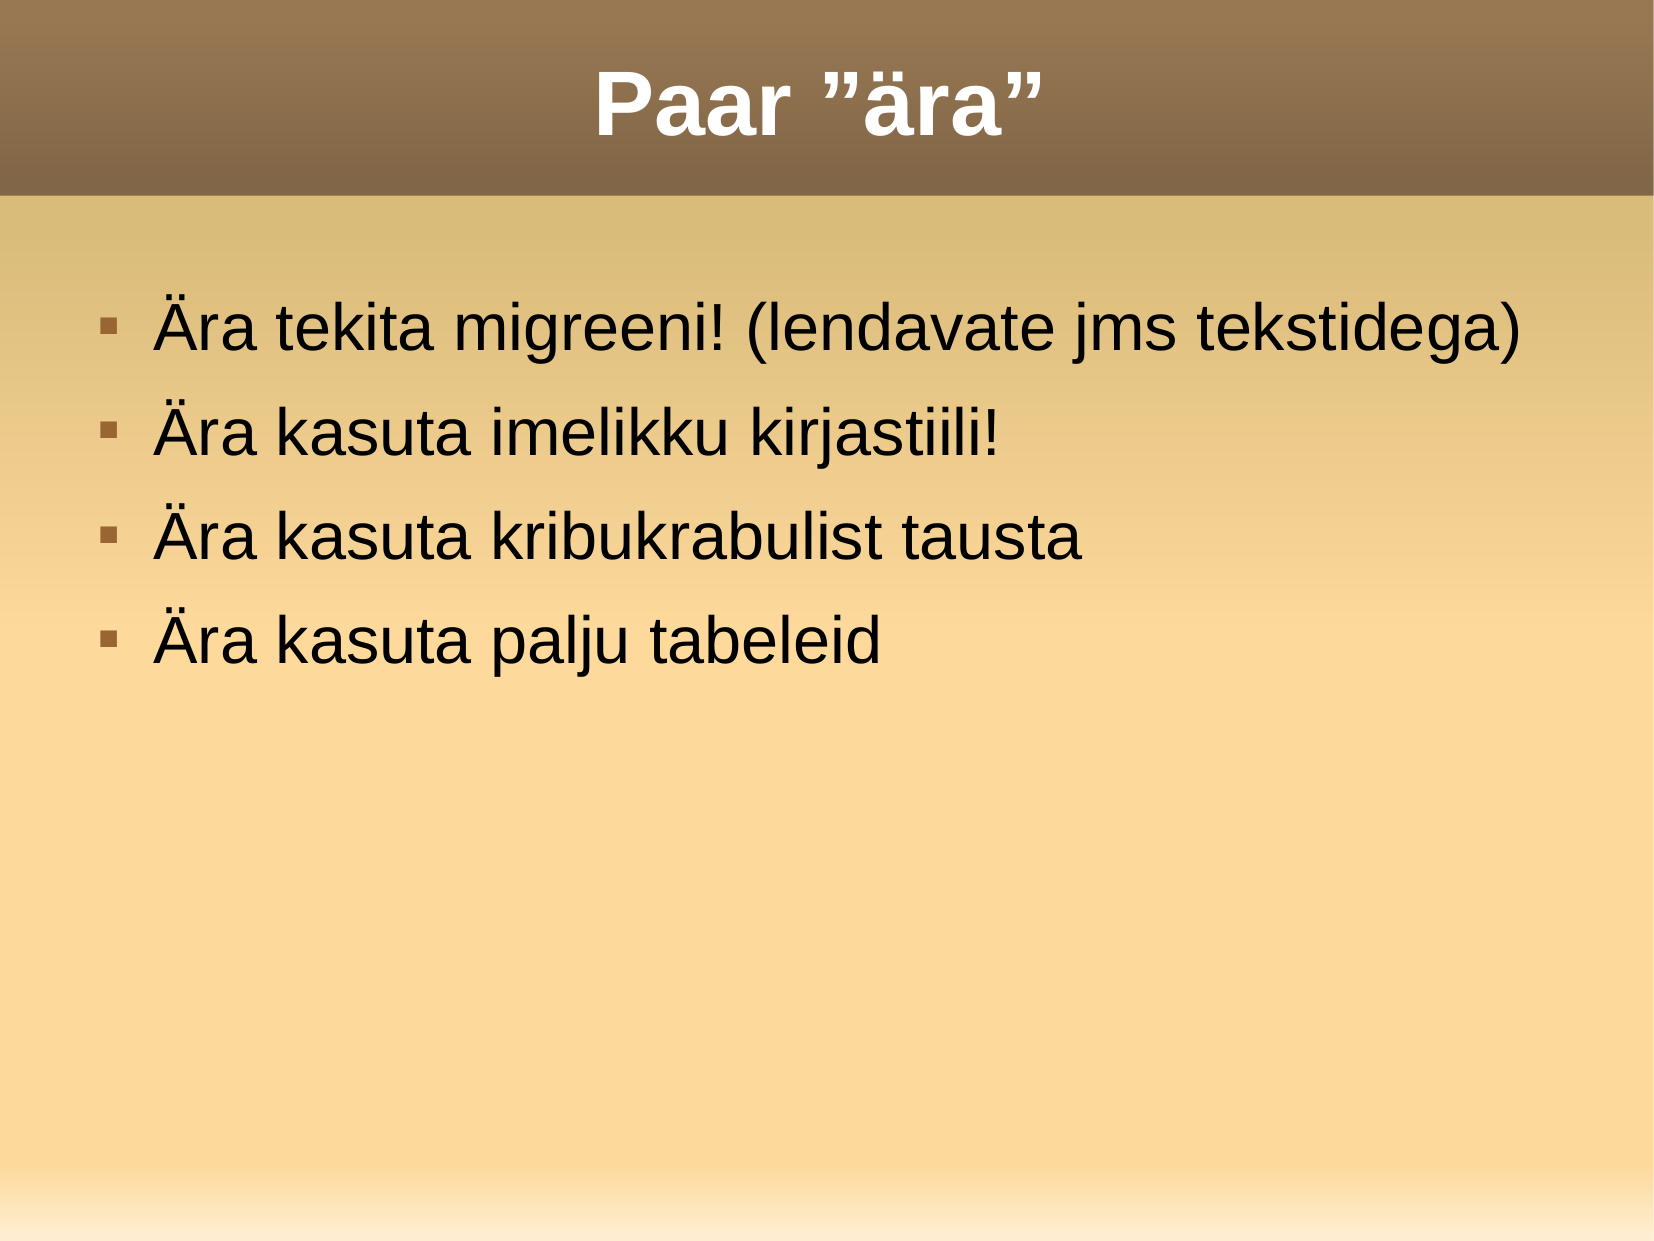

# Paar ”ära”
Ära tekita migreeni! (lendavate jms tekstidega)
Ära kasuta imelikku kirjastiili!
Ära kasuta kribukrabulist tausta
Ära kasuta palju tabeleid